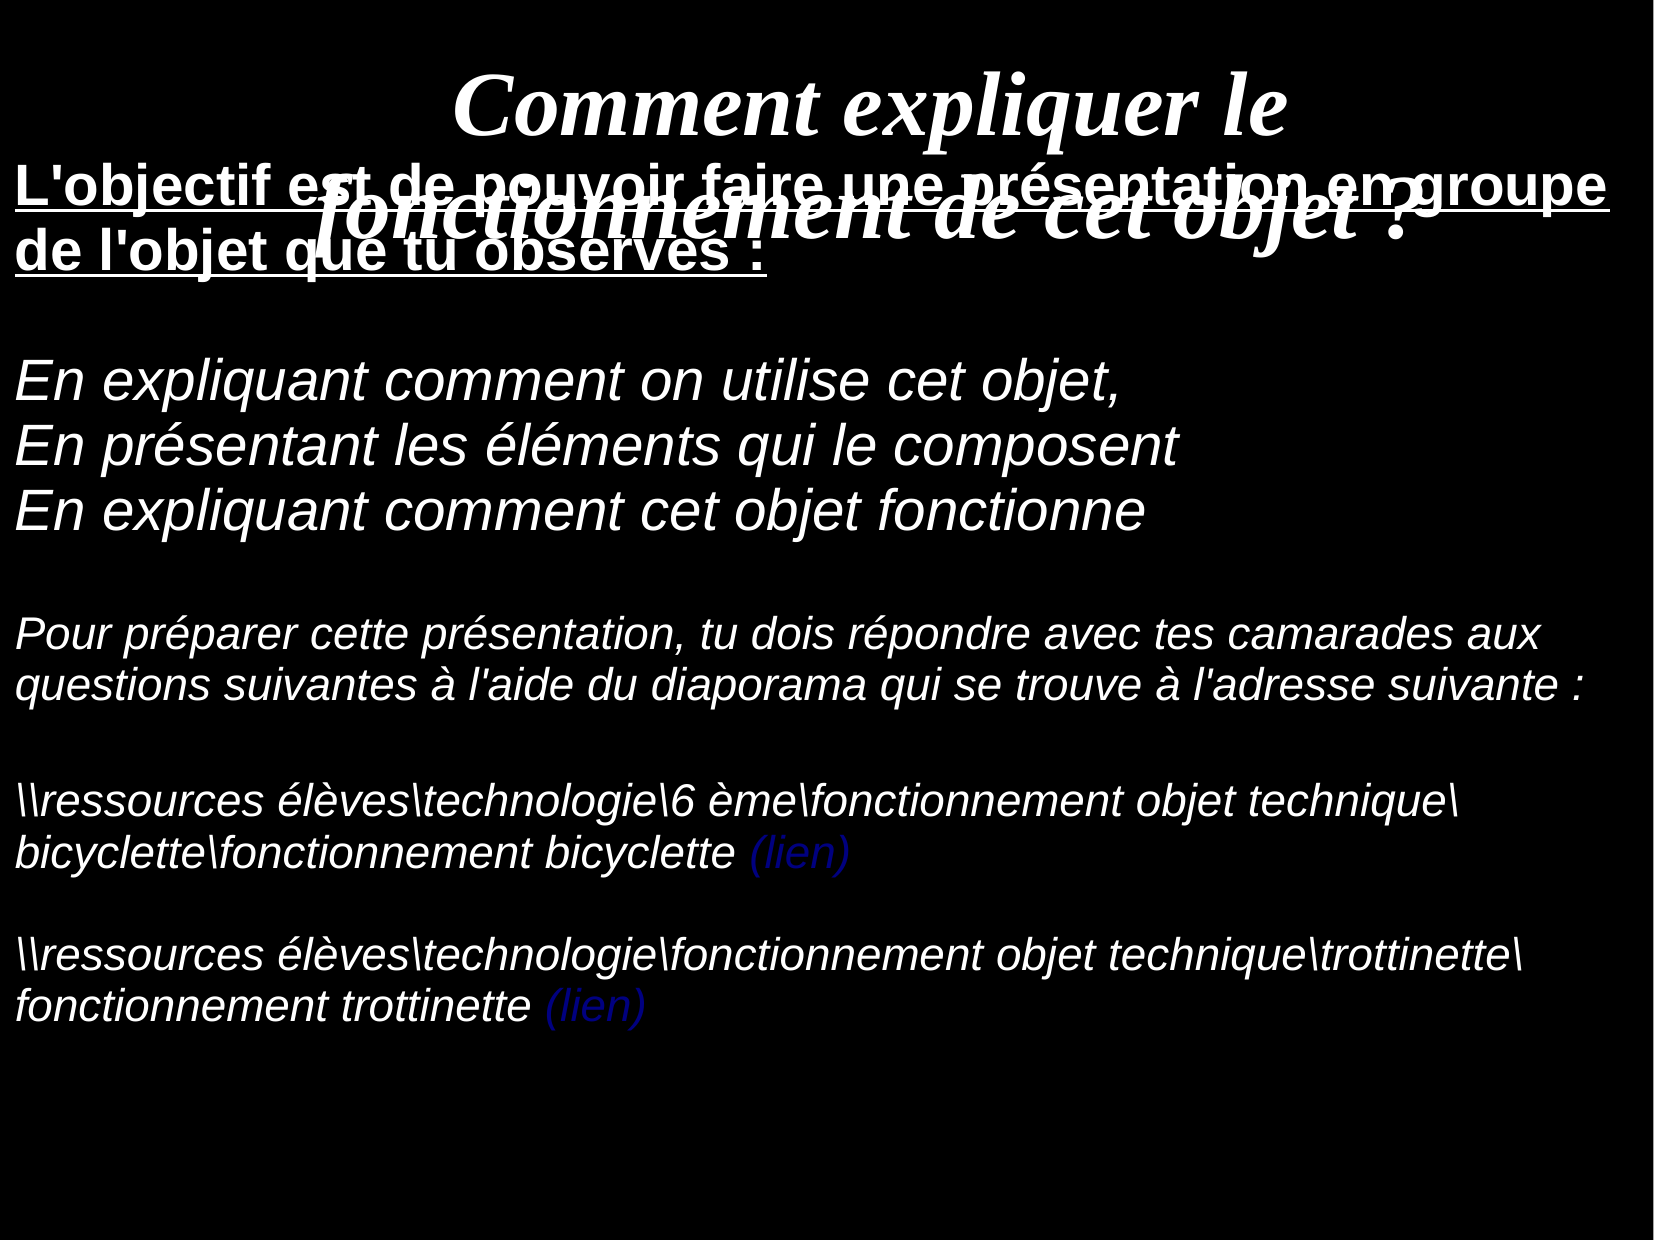

Comment expliquer le fonctionnement de cet objet ?
L'objectif est de pouvoir faire une présentation en groupe de l'objet que tu observes :
En expliquant comment on utilise cet objet,
En présentant les éléments qui le composent
En expliquant comment cet objet fonctionne
Pour préparer cette présentation, tu dois répondre avec tes camarades aux questions suivantes à l'aide du diaporama qui se trouve à l'adresse suivante :
\\ressources élèves\technologie\6 ème\fonctionnement objet technique\bicyclette\fonctionnement bicyclette (lien)
\\ressources élèves\technologie\fonctionnement objet technique\trottinette\fonctionnement trottinette (lien)